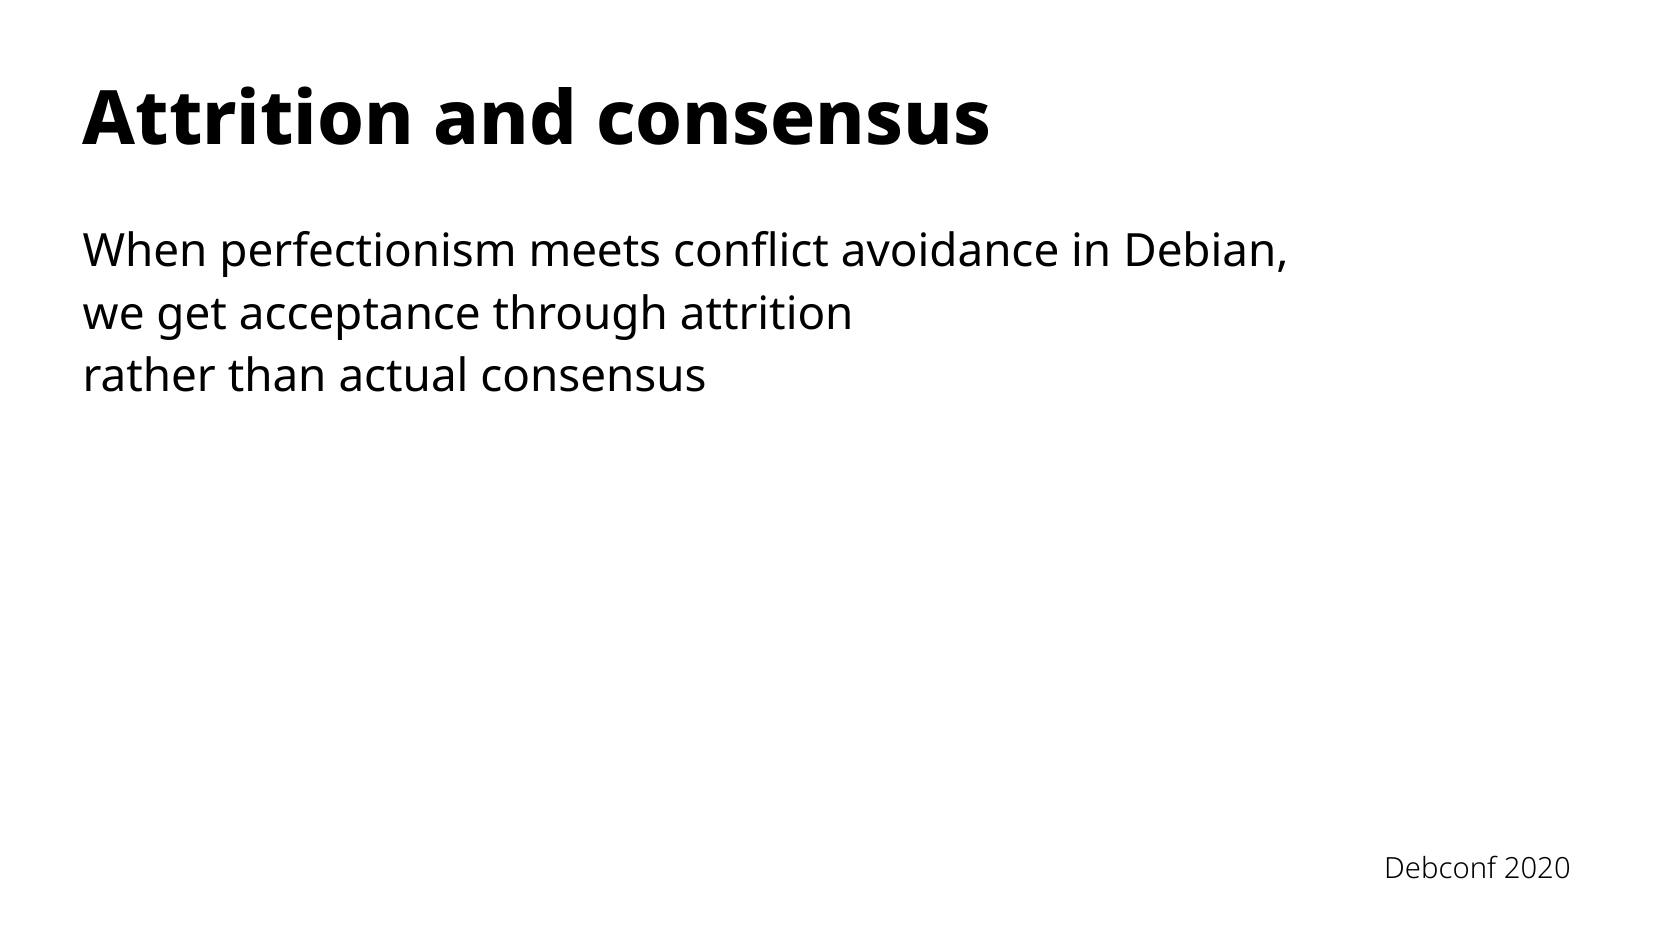

Attrition and consensus
# When perfectionism meets conflict avoidance in Debian, we get acceptance through attrition rather than actual consensus
Debconf 2020